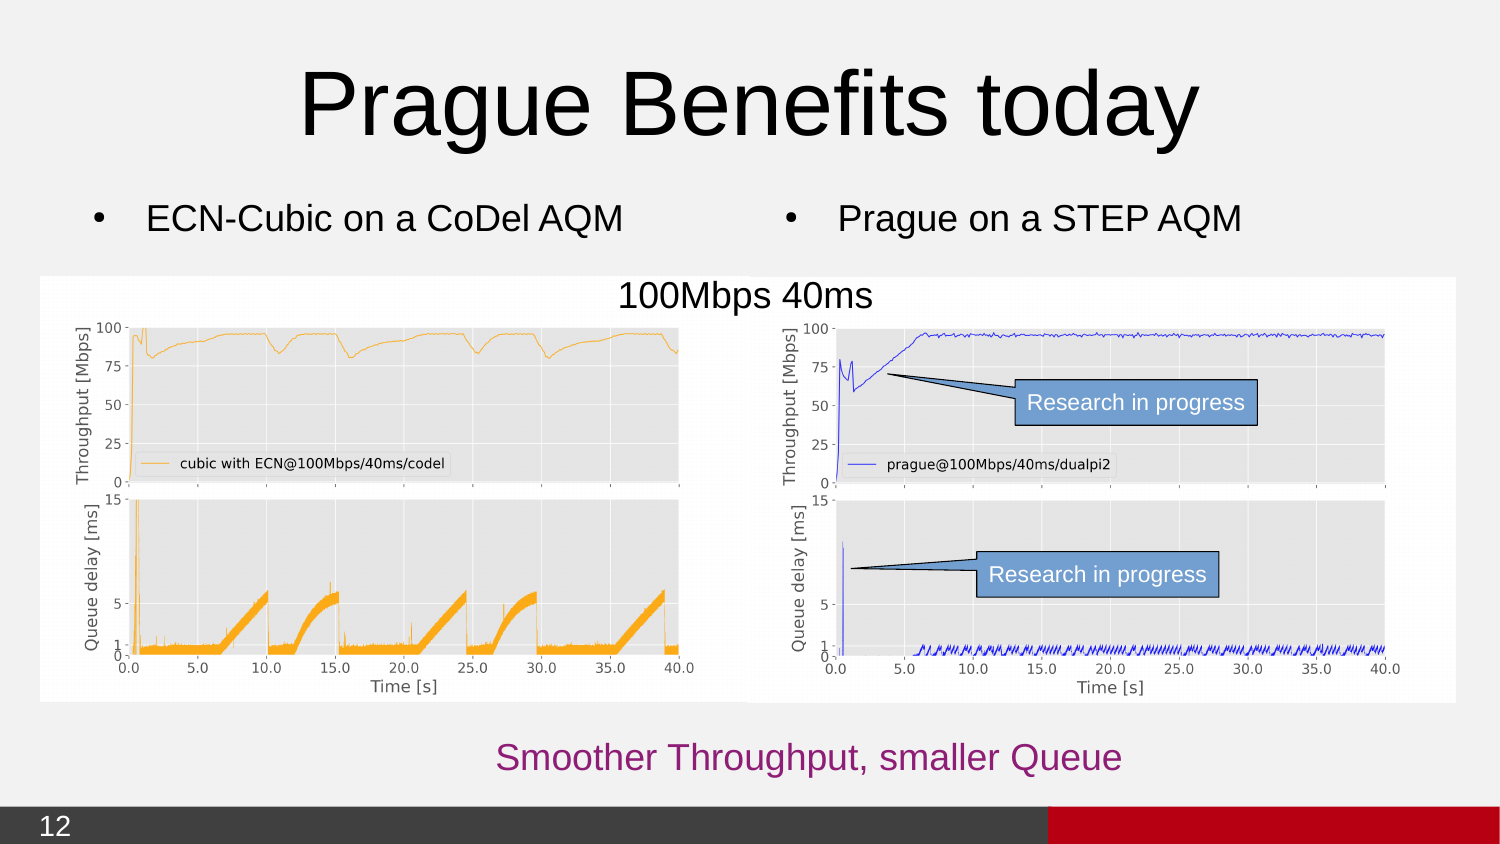

Prague Benefits today
ECN-Cubic on a CoDel AQM
# Prague on a STEP AQM
100Mbps 40ms
Research in progress
Research in progress
Smoother Throughput, smaller Queue
12